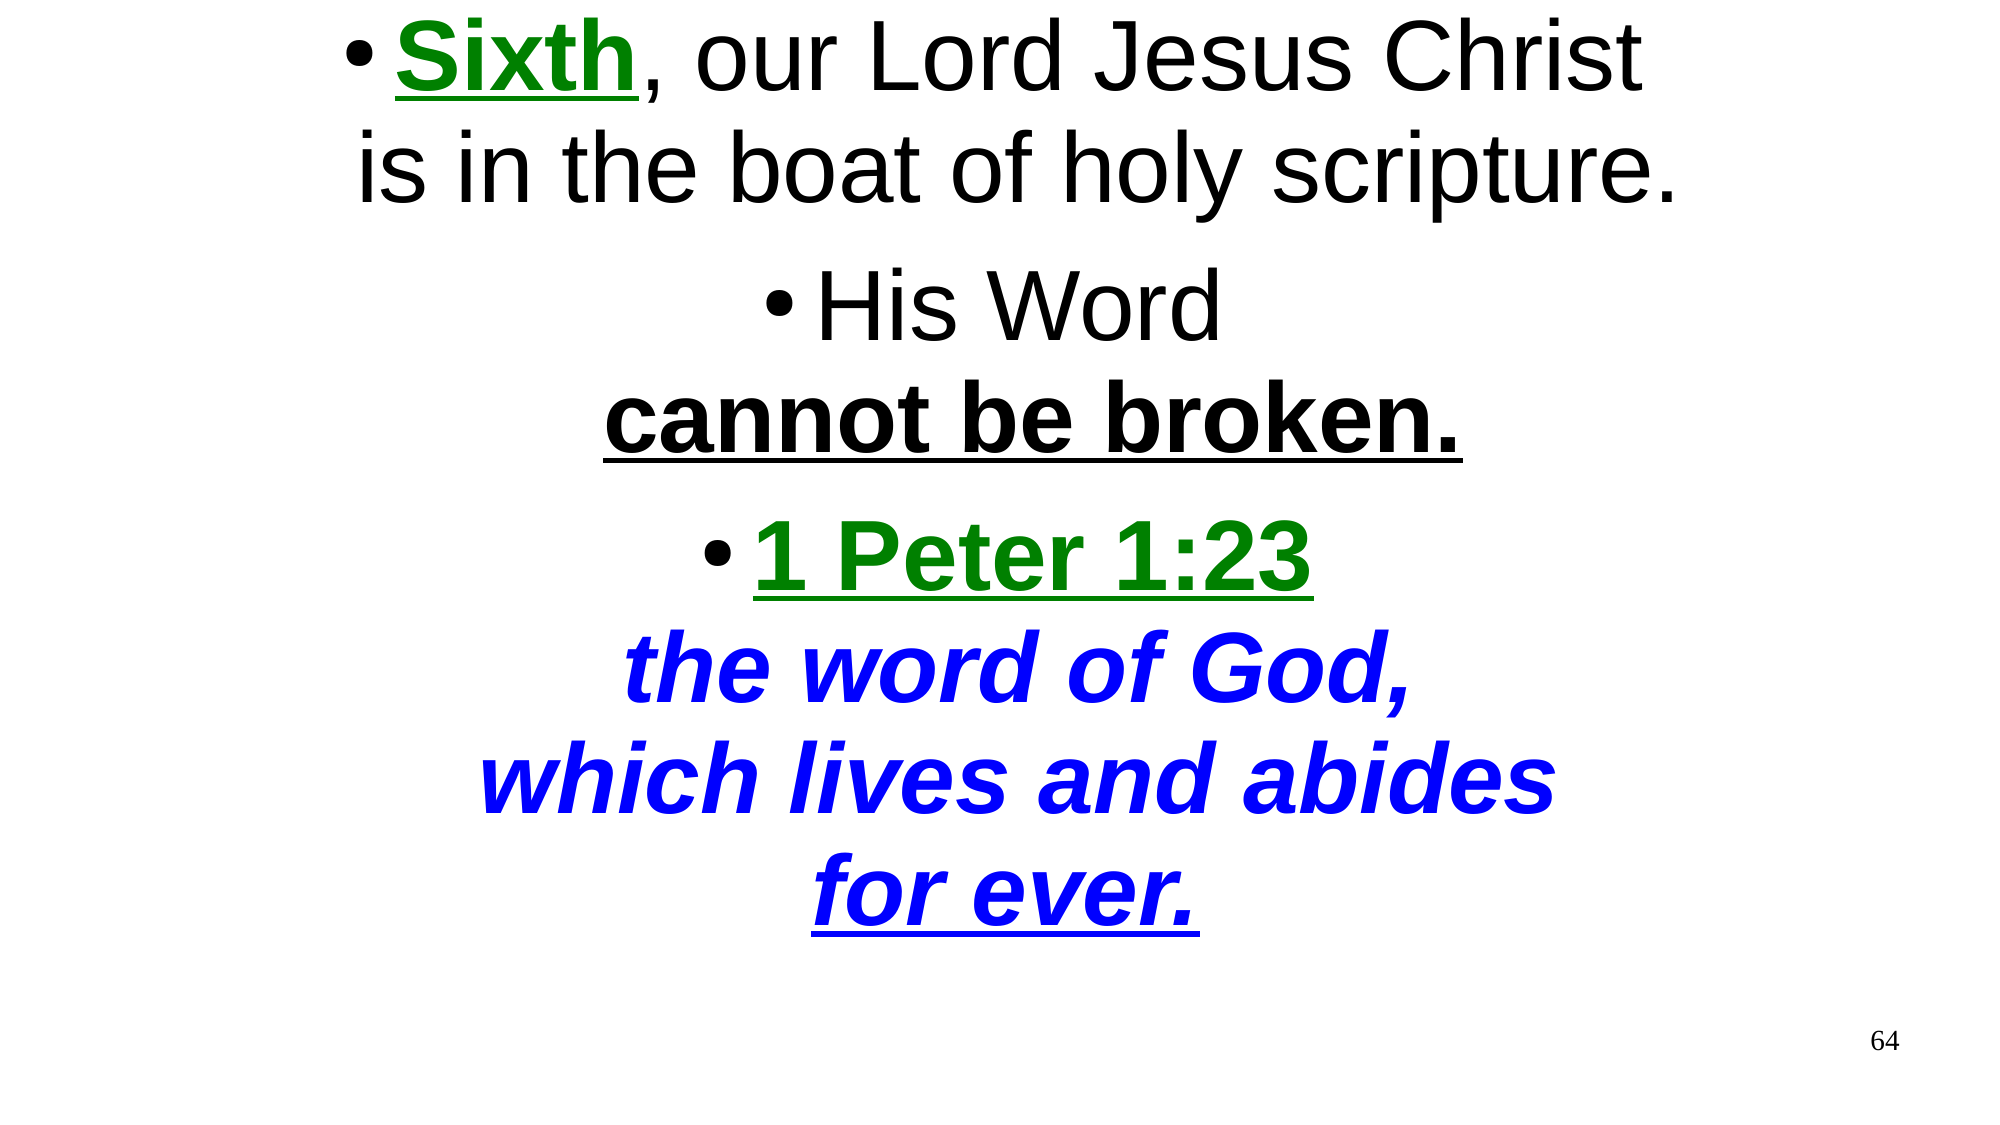

# Sixth, our Lord Jesus Christ is in the boat of holy scripture.
His Word
 cannot be broken.
1 Peter 1:23
the word of God,
which lives and abides
for ever.
64